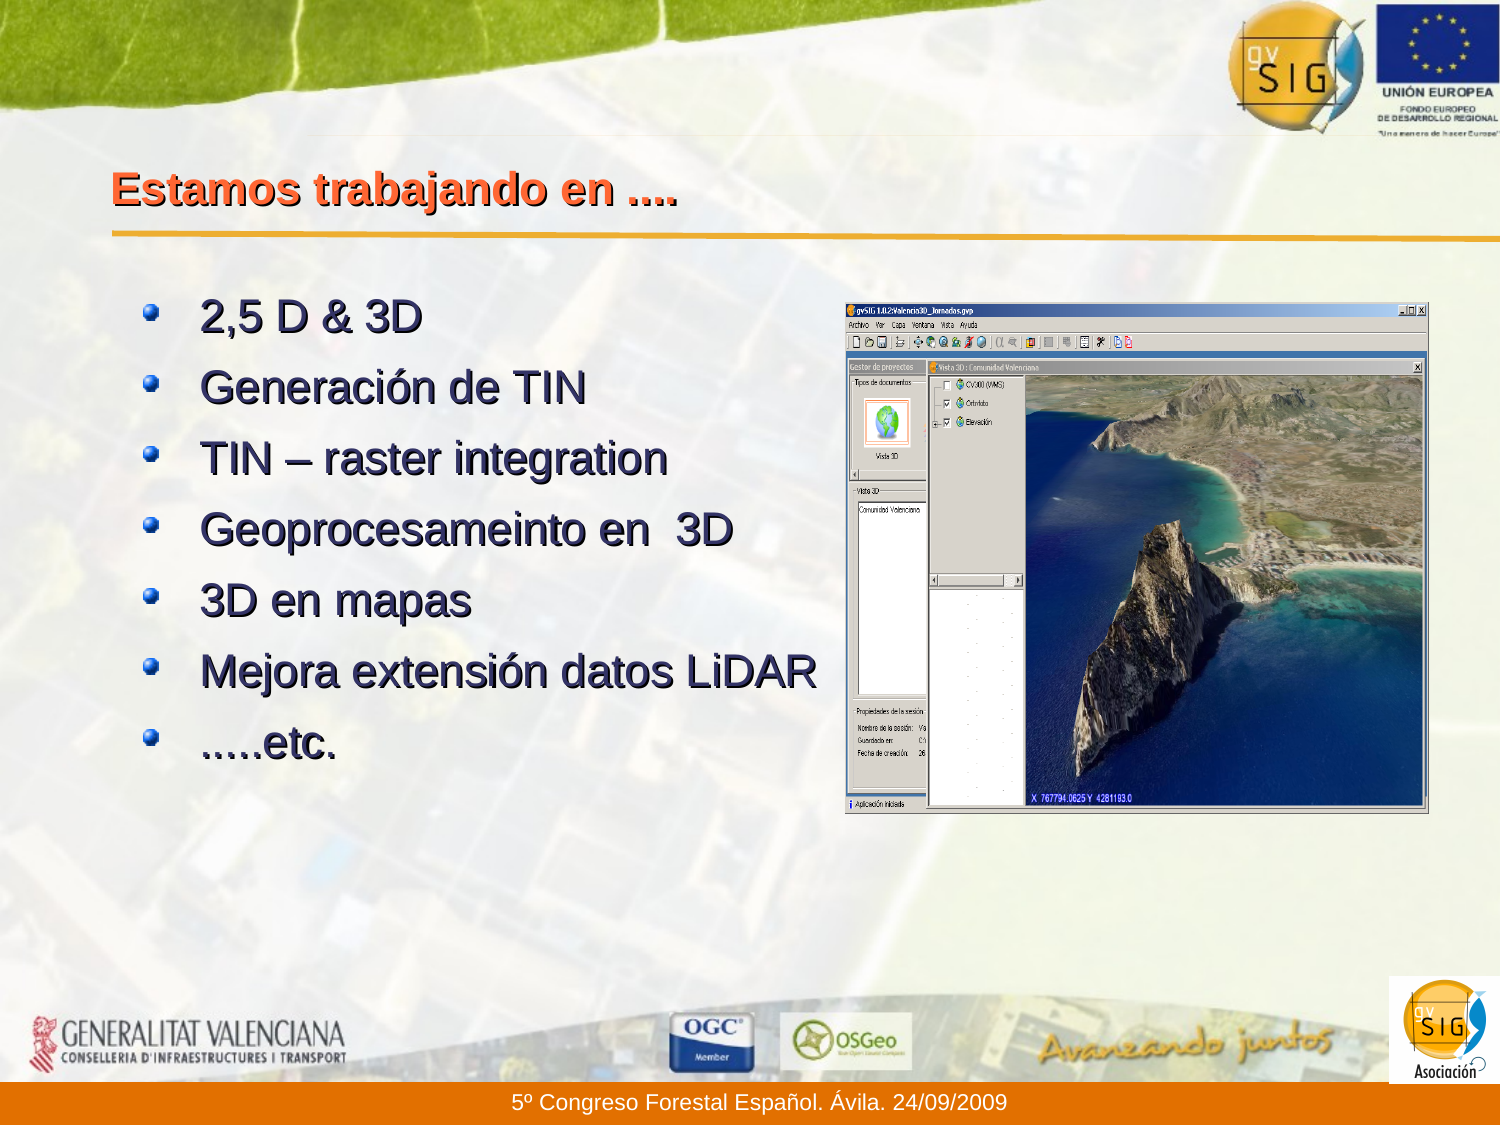

#
Estamos trabajando en ....
2,5 D & 3D
Generación de TIN
TIN – raster integration
Geoprocesameinto en 3D
3D en mapas
Mejora extensión datos LiDAR
.....etc.